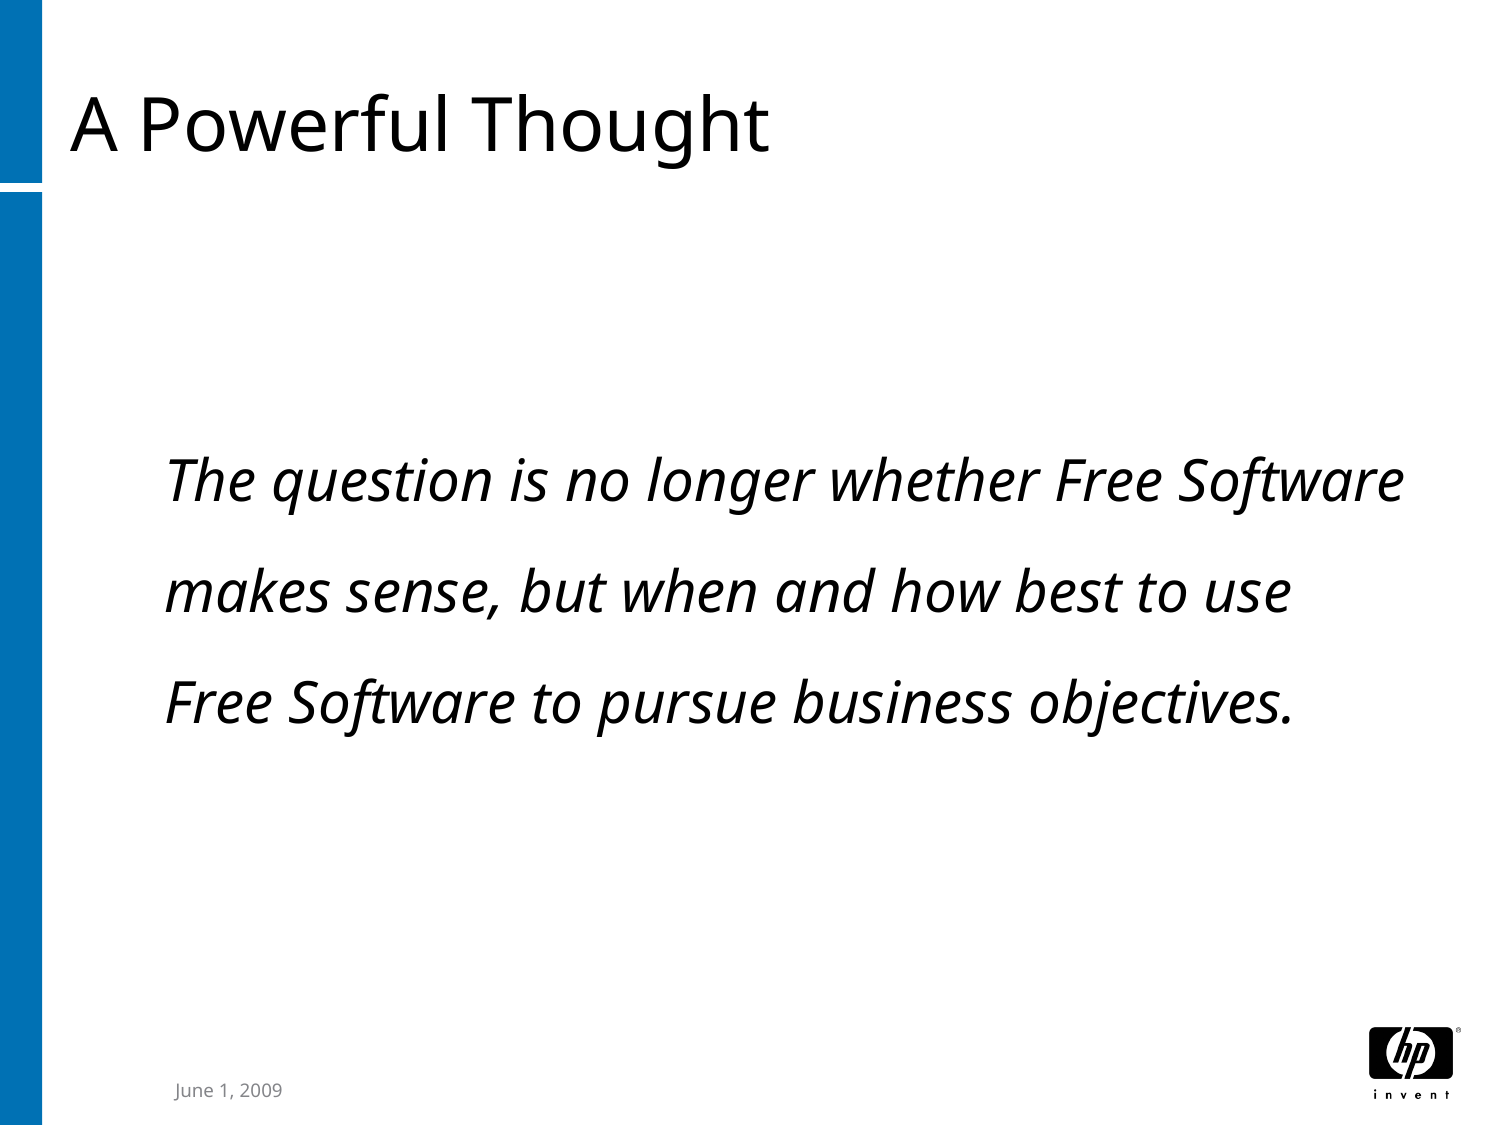

# A Powerful Thought
The question is no longer whether Free Software
makes sense, but when and how best to use
Free Software to pursue business objectives.
June 1, 2009